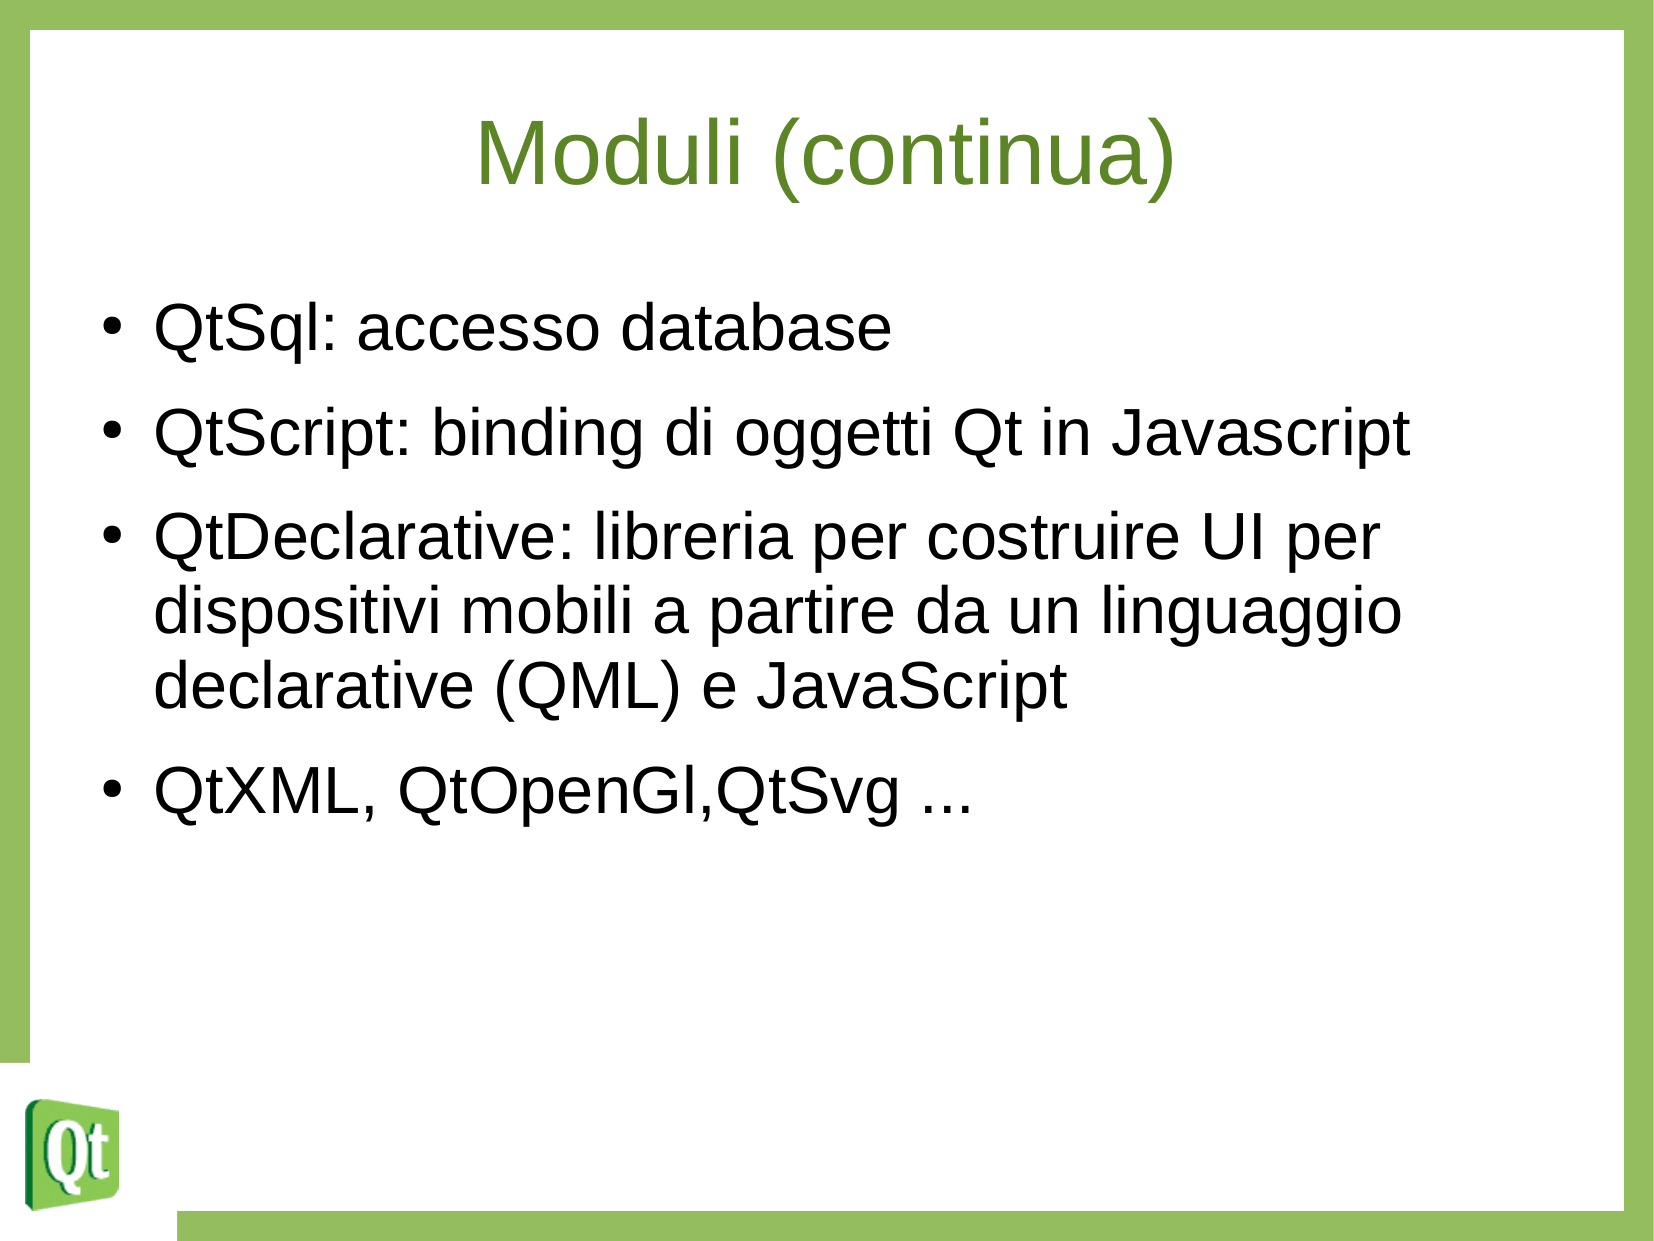

# Moduli (continua)
QtSql: accesso database
QtScript: binding di oggetti Qt in Javascript
QtDeclarative: libreria per costruire UI per dispositivi mobili a partire da un linguaggio declarative (QML) e JavaScript
QtXML, QtOpenGl,QtSvg ...